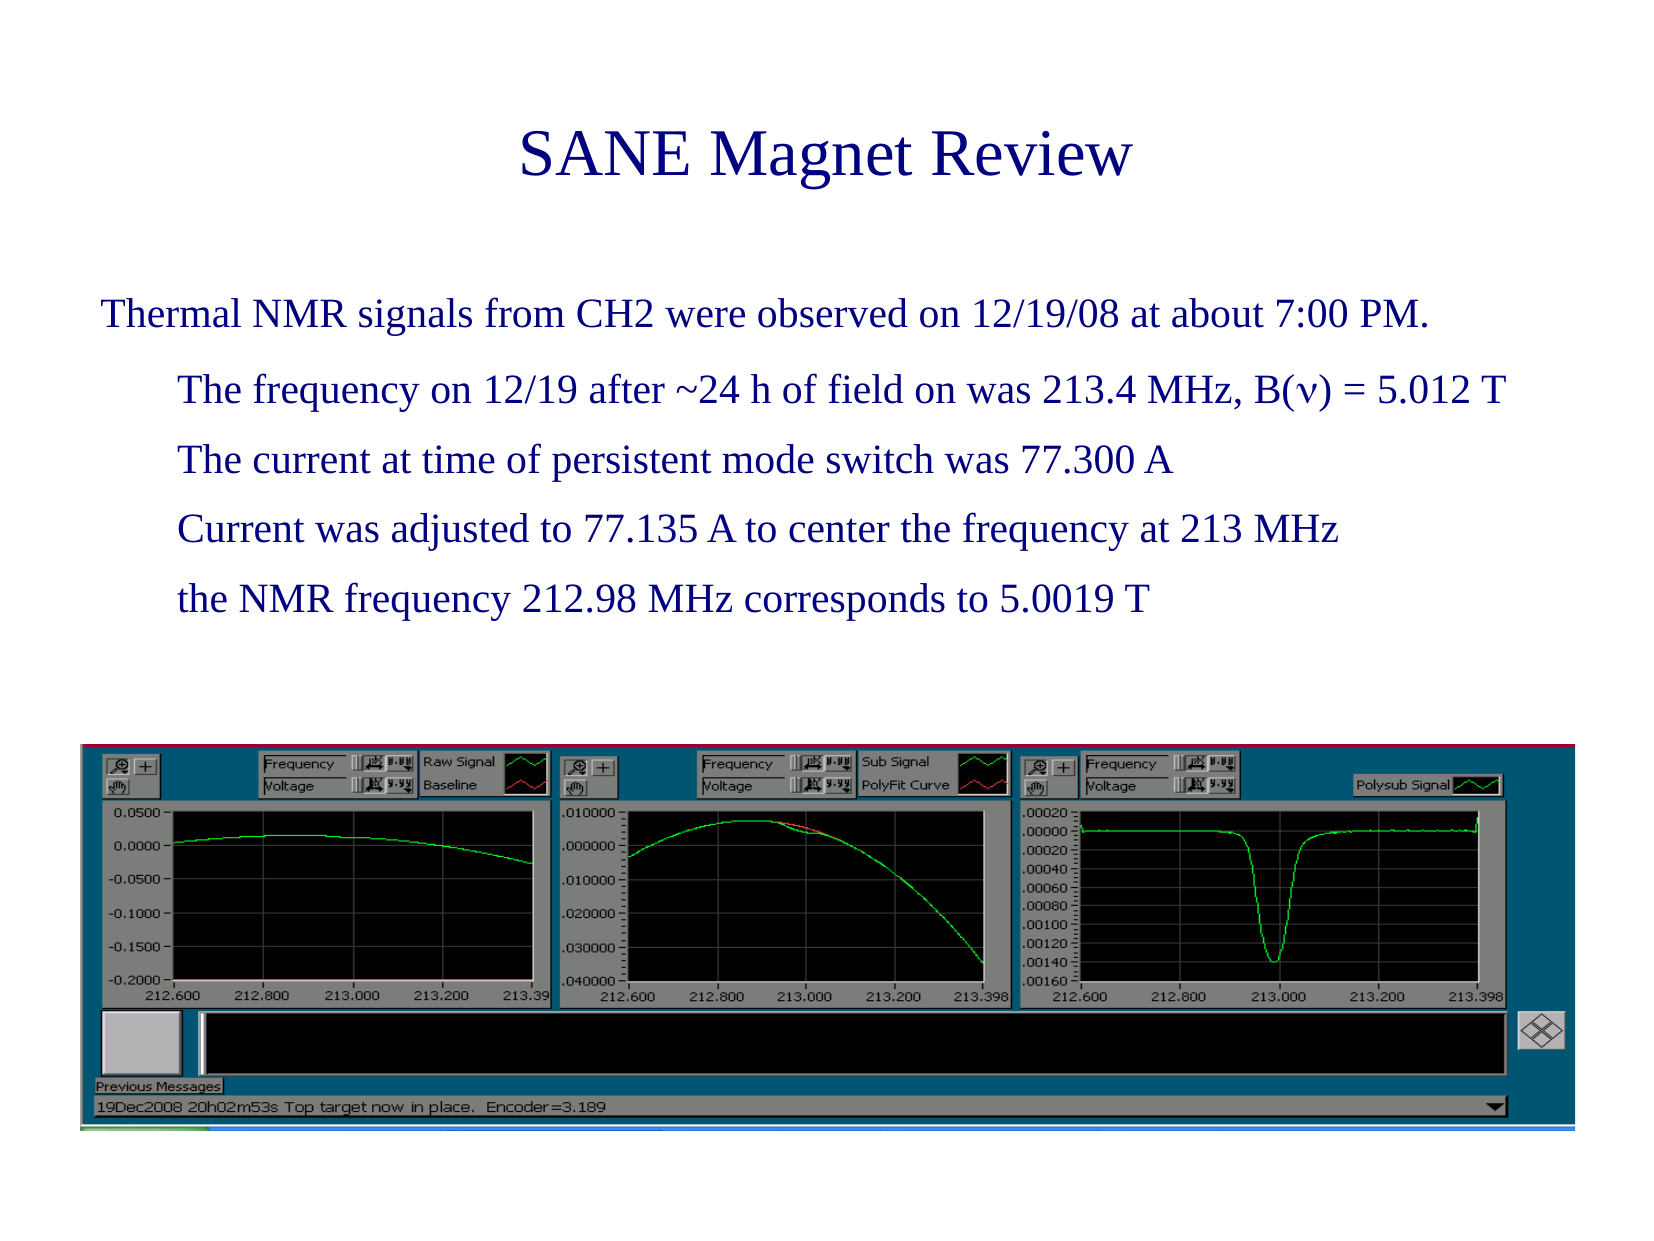

# SANE Magnet Review
Thermal NMR signals from CH2 were observed on 12/19/08 at about 7:00 PM.
The frequency on 12/19 after ~24 h of field on was 213.4 MHz, B() = 5.012 T
The current at time of persistent mode switch was 77.300 A
Current was adjusted to 77.135 A to center the frequency at 213 MHz
the NMR frequency 212.98 MHz corresponds to 5.0019 T